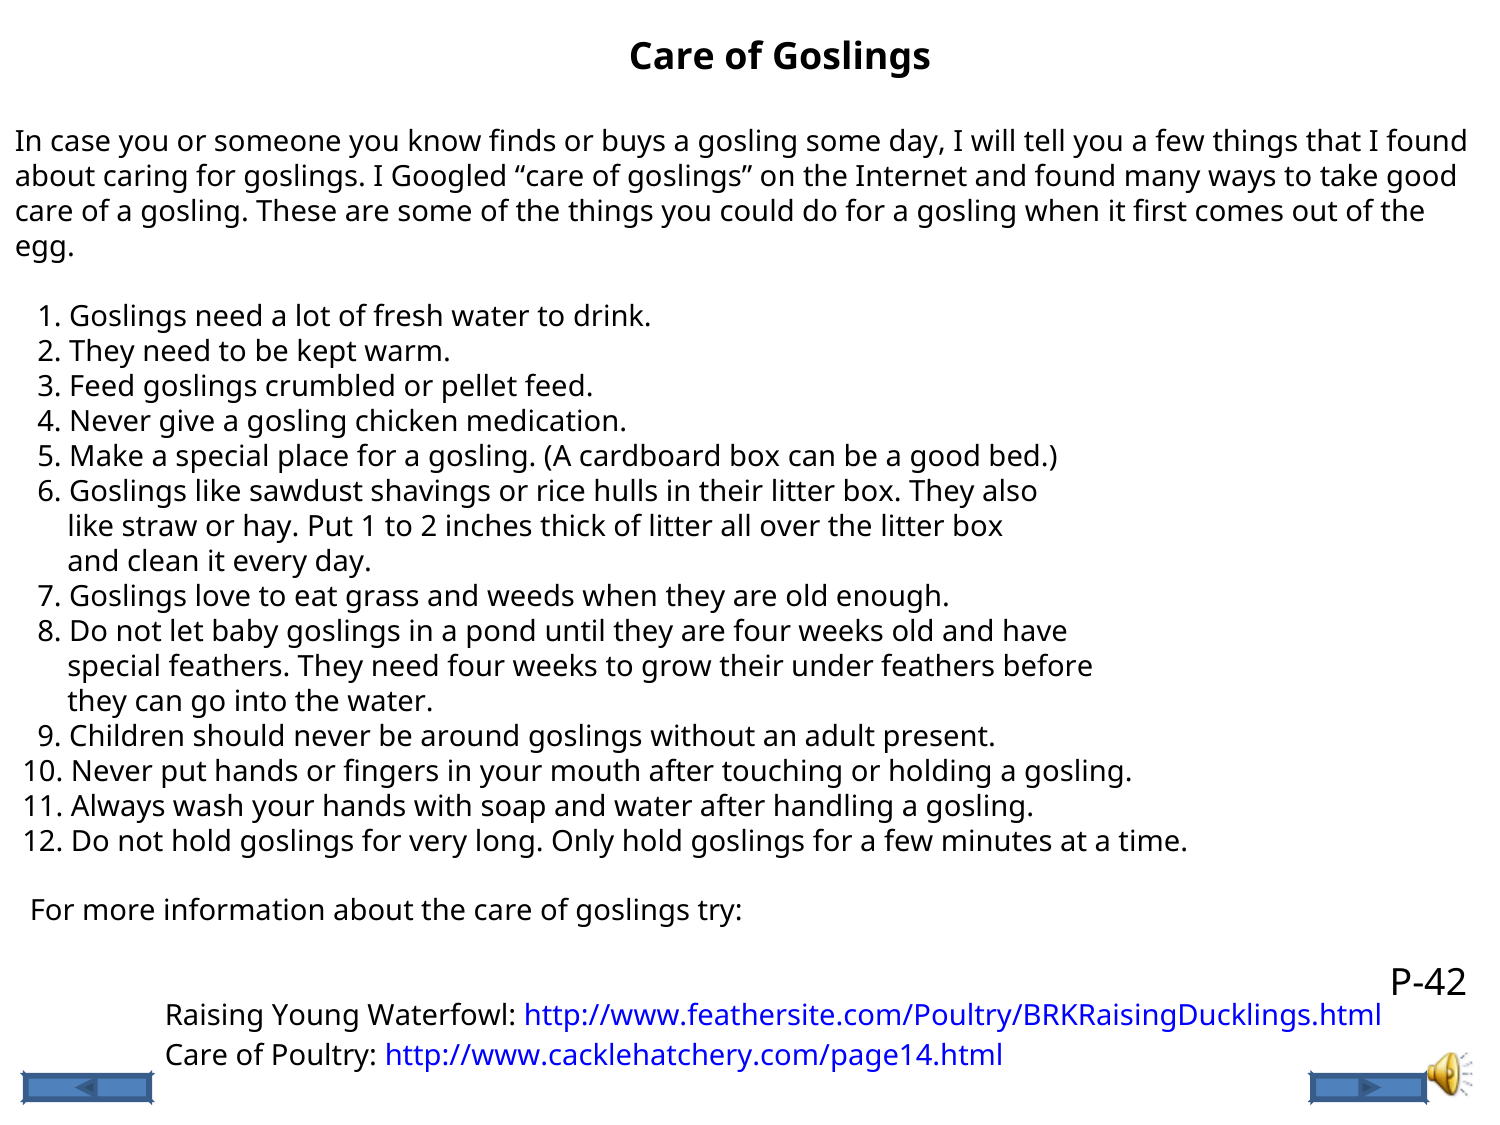

Care of Goslings
In case you or someone you know finds or buys a gosling some day, I will tell you a few things that I found about caring for goslings. I Googled “care of goslings” on the Internet and found many ways to take good care of a gosling. These are some of the things you could do for a gosling when it first comes out of the egg.
 1. Goslings need a lot of fresh water to drink.
 2. They need to be kept warm.
 3. Feed goslings crumbled or pellet feed.
 4. Never give a gosling chicken medication.
 5. Make a special place for a gosling. (A cardboard box can be a good bed.)
 6. Goslings like sawdust shavings or rice hulls in their litter box. They also
 like straw or hay. Put 1 to 2 inches thick of litter all over the litter box
 and clean it every day.
 7. Goslings love to eat grass and weeds when they are old enough.
 8. Do not let baby goslings in a pond until they are four weeks old and have
 special feathers. They need four weeks to grow their under feathers before
 they can go into the water.
 9. Children should never be around goslings without an adult present.
 10. Never put hands or fingers in your mouth after touching or holding a gosling.
 11. Always wash your hands with soap and water after handling a gosling.
 12. Do not hold goslings for very long. Only hold goslings for a few minutes at a time.
 For more information about the care of goslings try:
	Raising Young Waterfowl: http://www.feathersite.com/Poultry/BRKRaisingDucklings.html
	Care of Poultry: http://www.cacklehatchery.com/page14.html
P-42